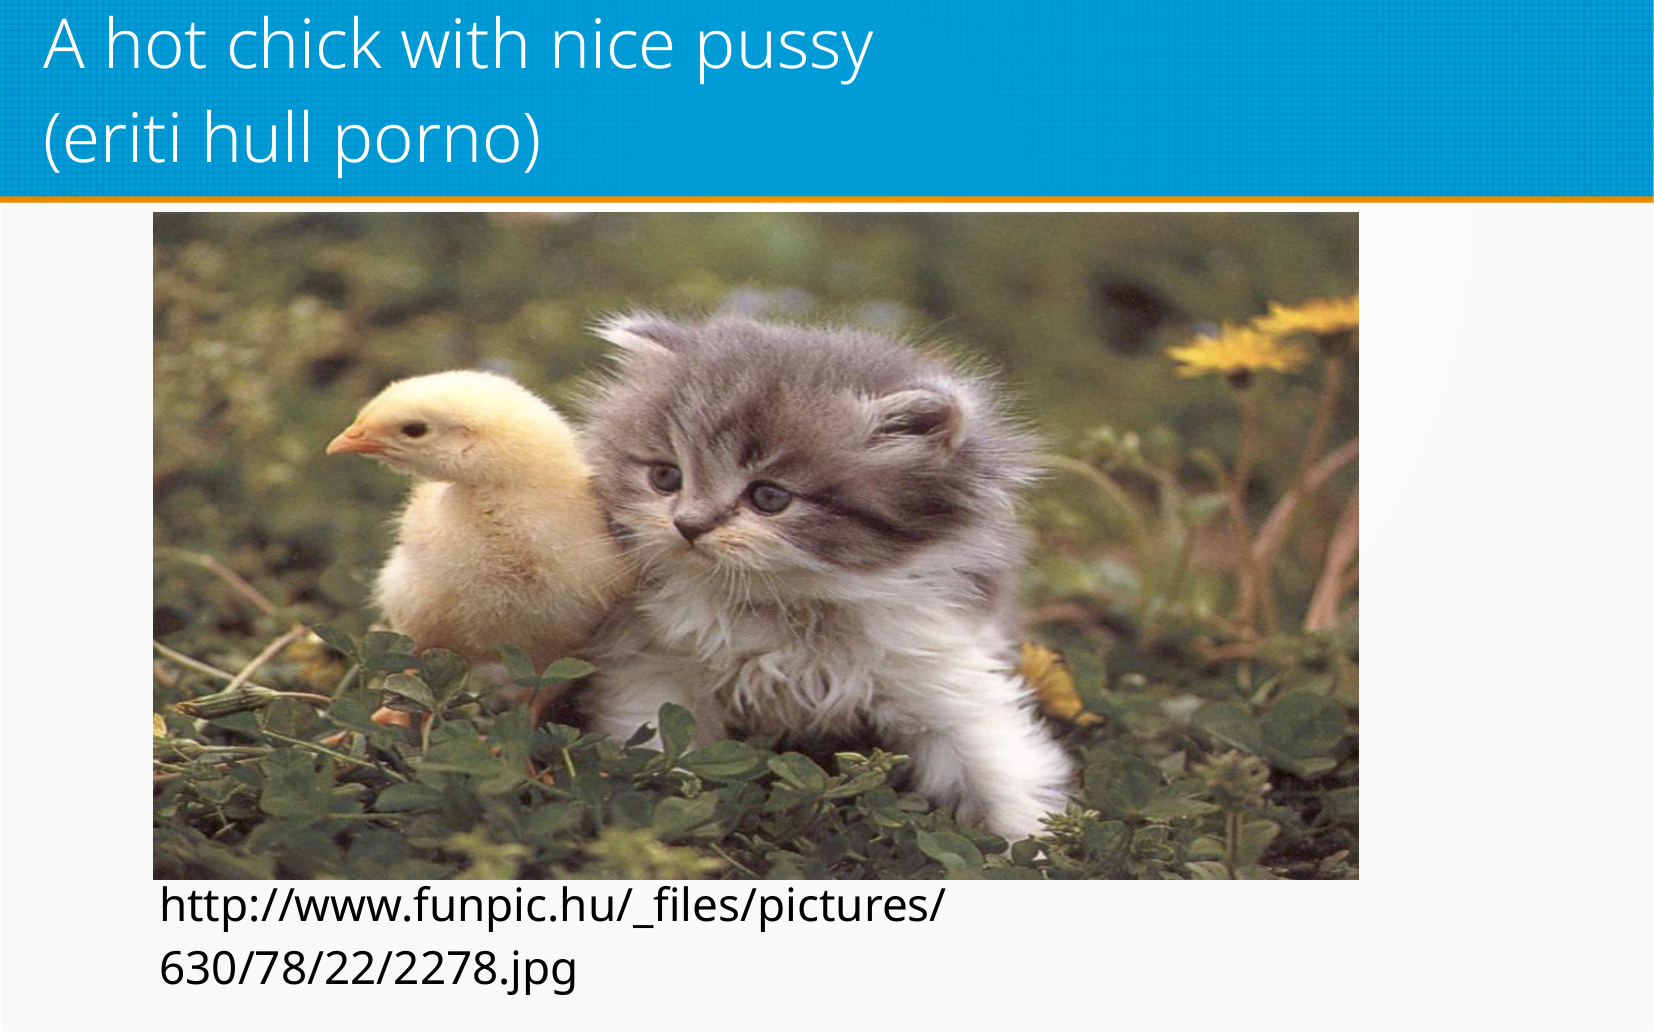

# A hot chick with nice pussy (eriti hull porno)
http://www.funpic.hu/_files/pictures/630/78/22/2278.jpg